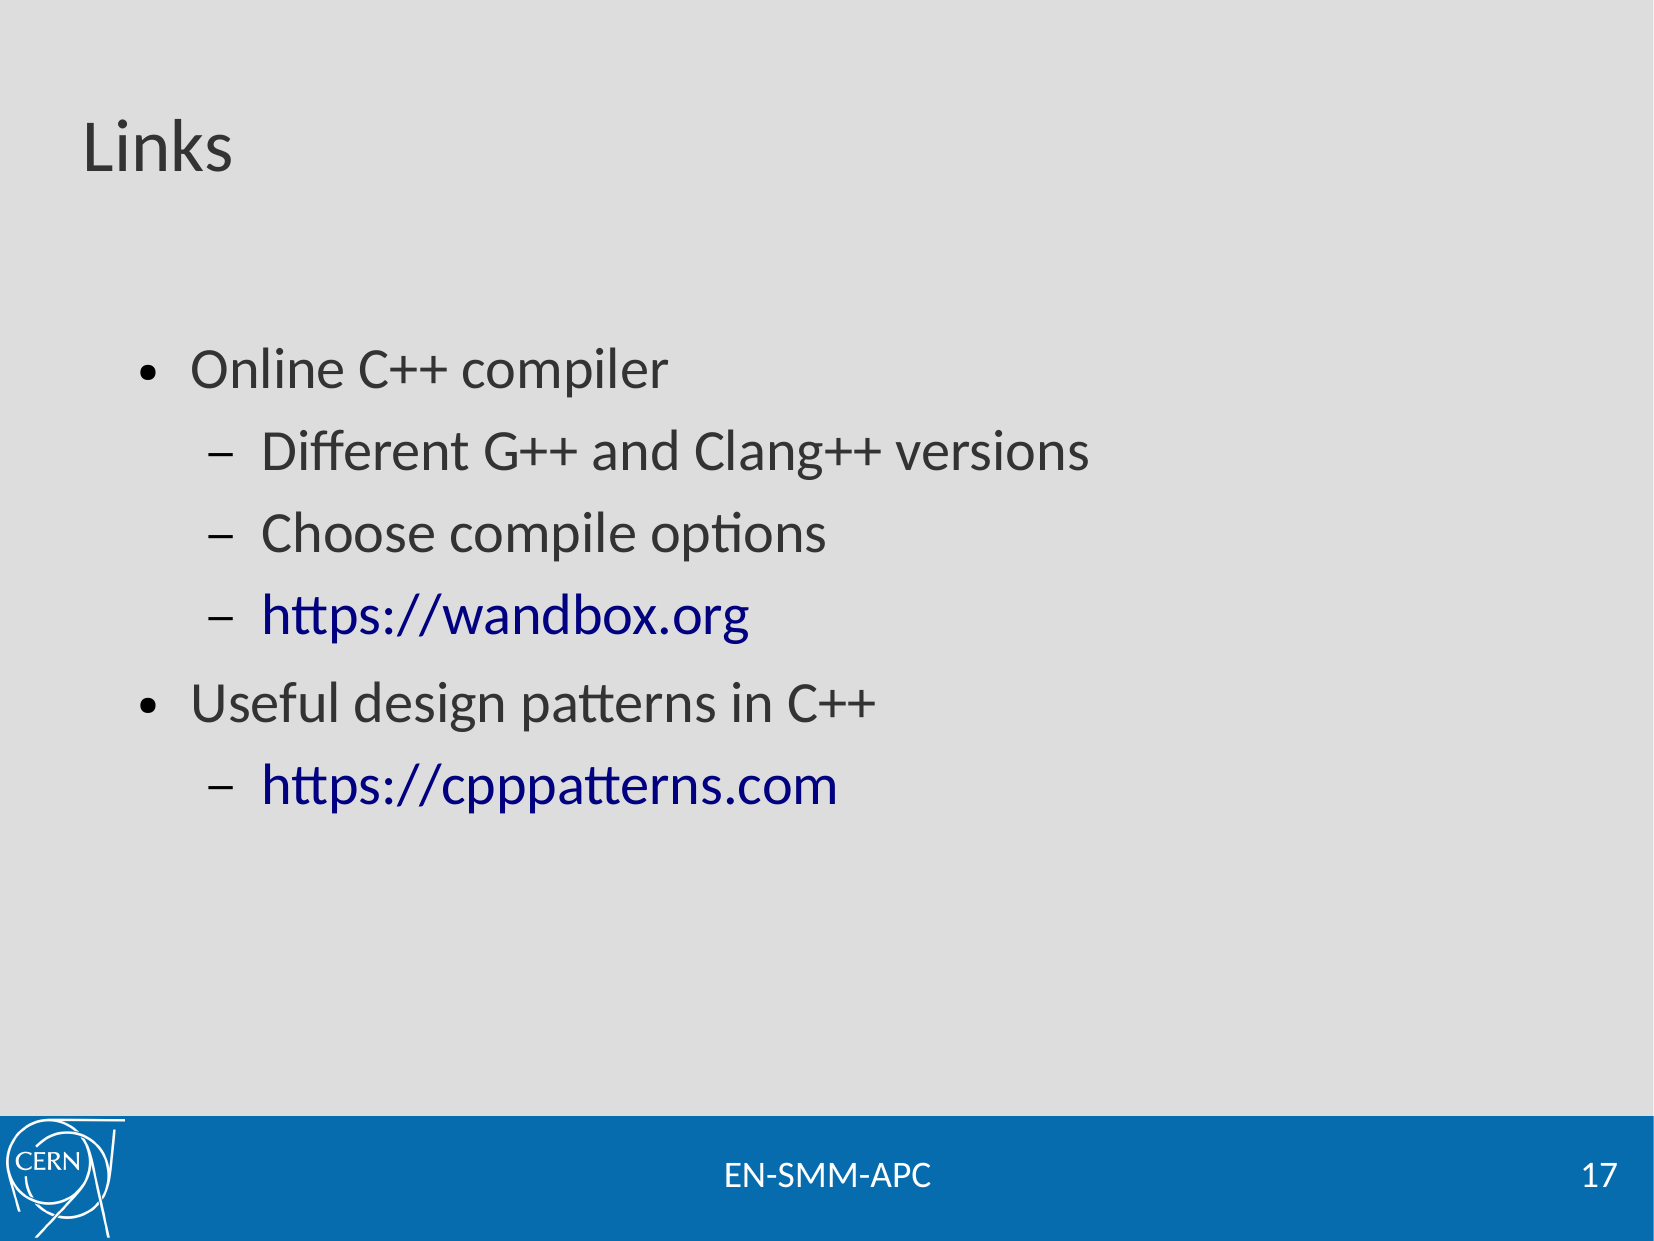

# Links
Online C++ compiler
Different G++ and Clang++ versions
Choose compile options
https://wandbox.org
Useful design patterns in C++
https://cpppatterns.com
17